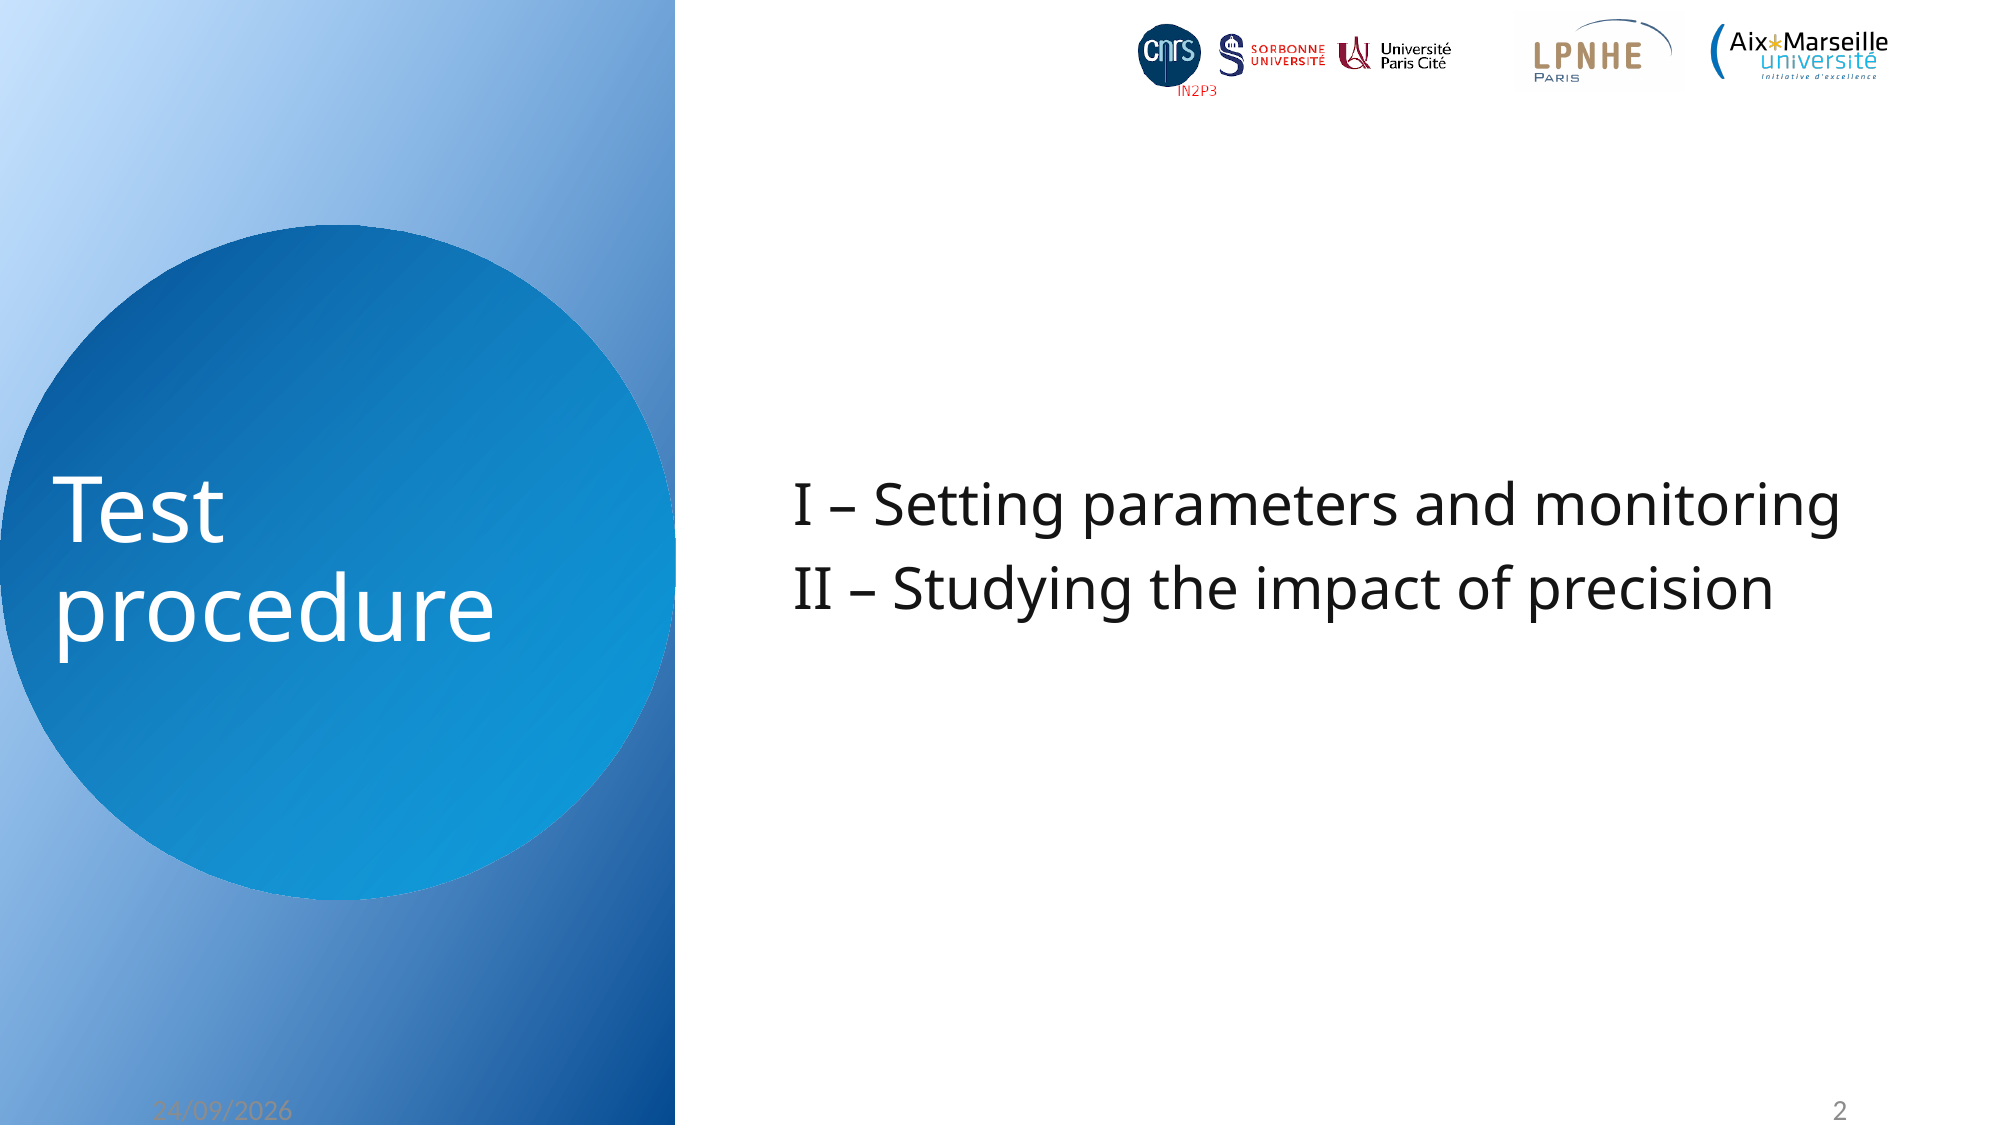

# Test procedure
I – Setting parameters and monitoring
II – Studying the impact of precision
2